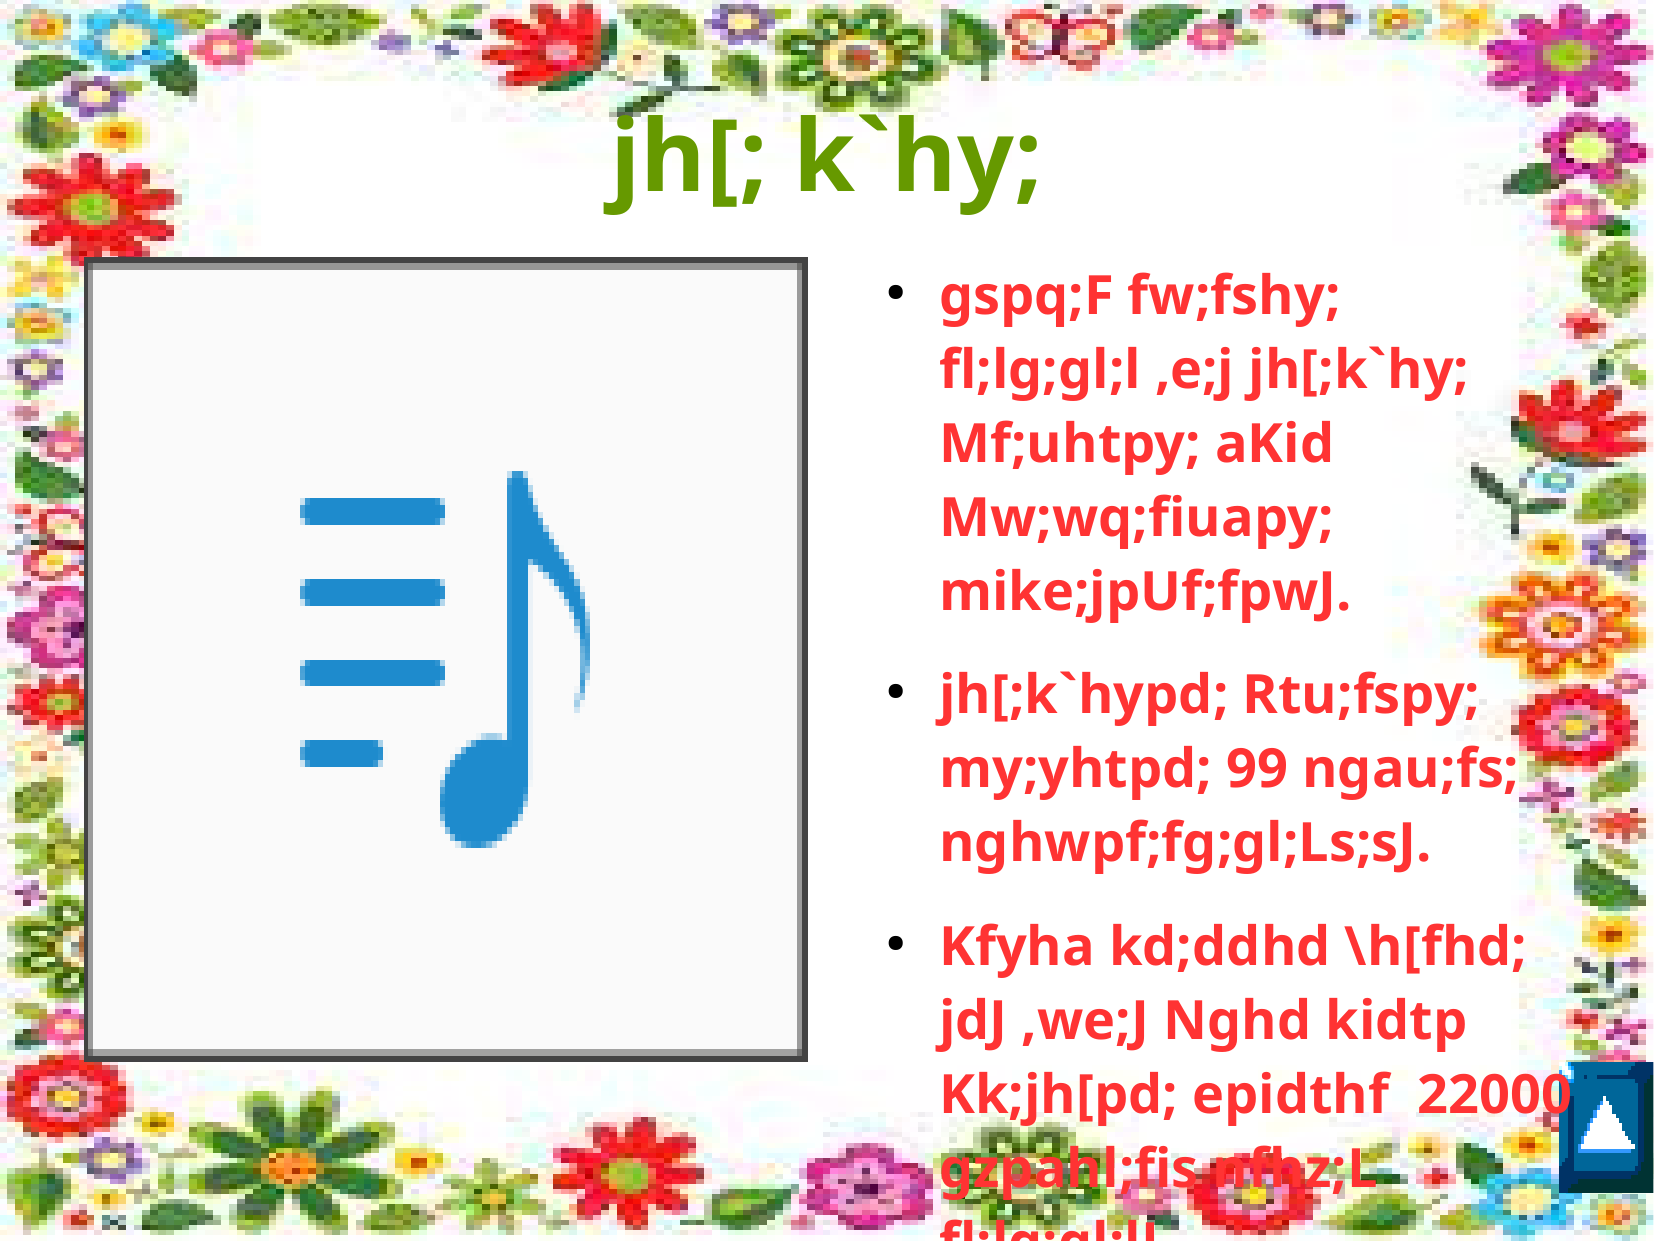

#
jh[; k`hy;
gspq;F fw;fshy; fl;lg;gl;l ,e;j jh[;k`hy; Mf;uhtpy; aKid Mw;wq;fiuapy; mike;jpUf;fpwJ.
jh[;k`hypd; Rtu;fspy; my;yhtpd; 99 ngau;fs; nghwpf;fg;gl;Ls;sJ.
Kfyha kd;ddhd \h[fhd; jdJ ,we;J Nghd kidtp Kk;jh[pd; epidthf 22000 gzpahl;fis nfhz;L fl;lg;gl;lJ.